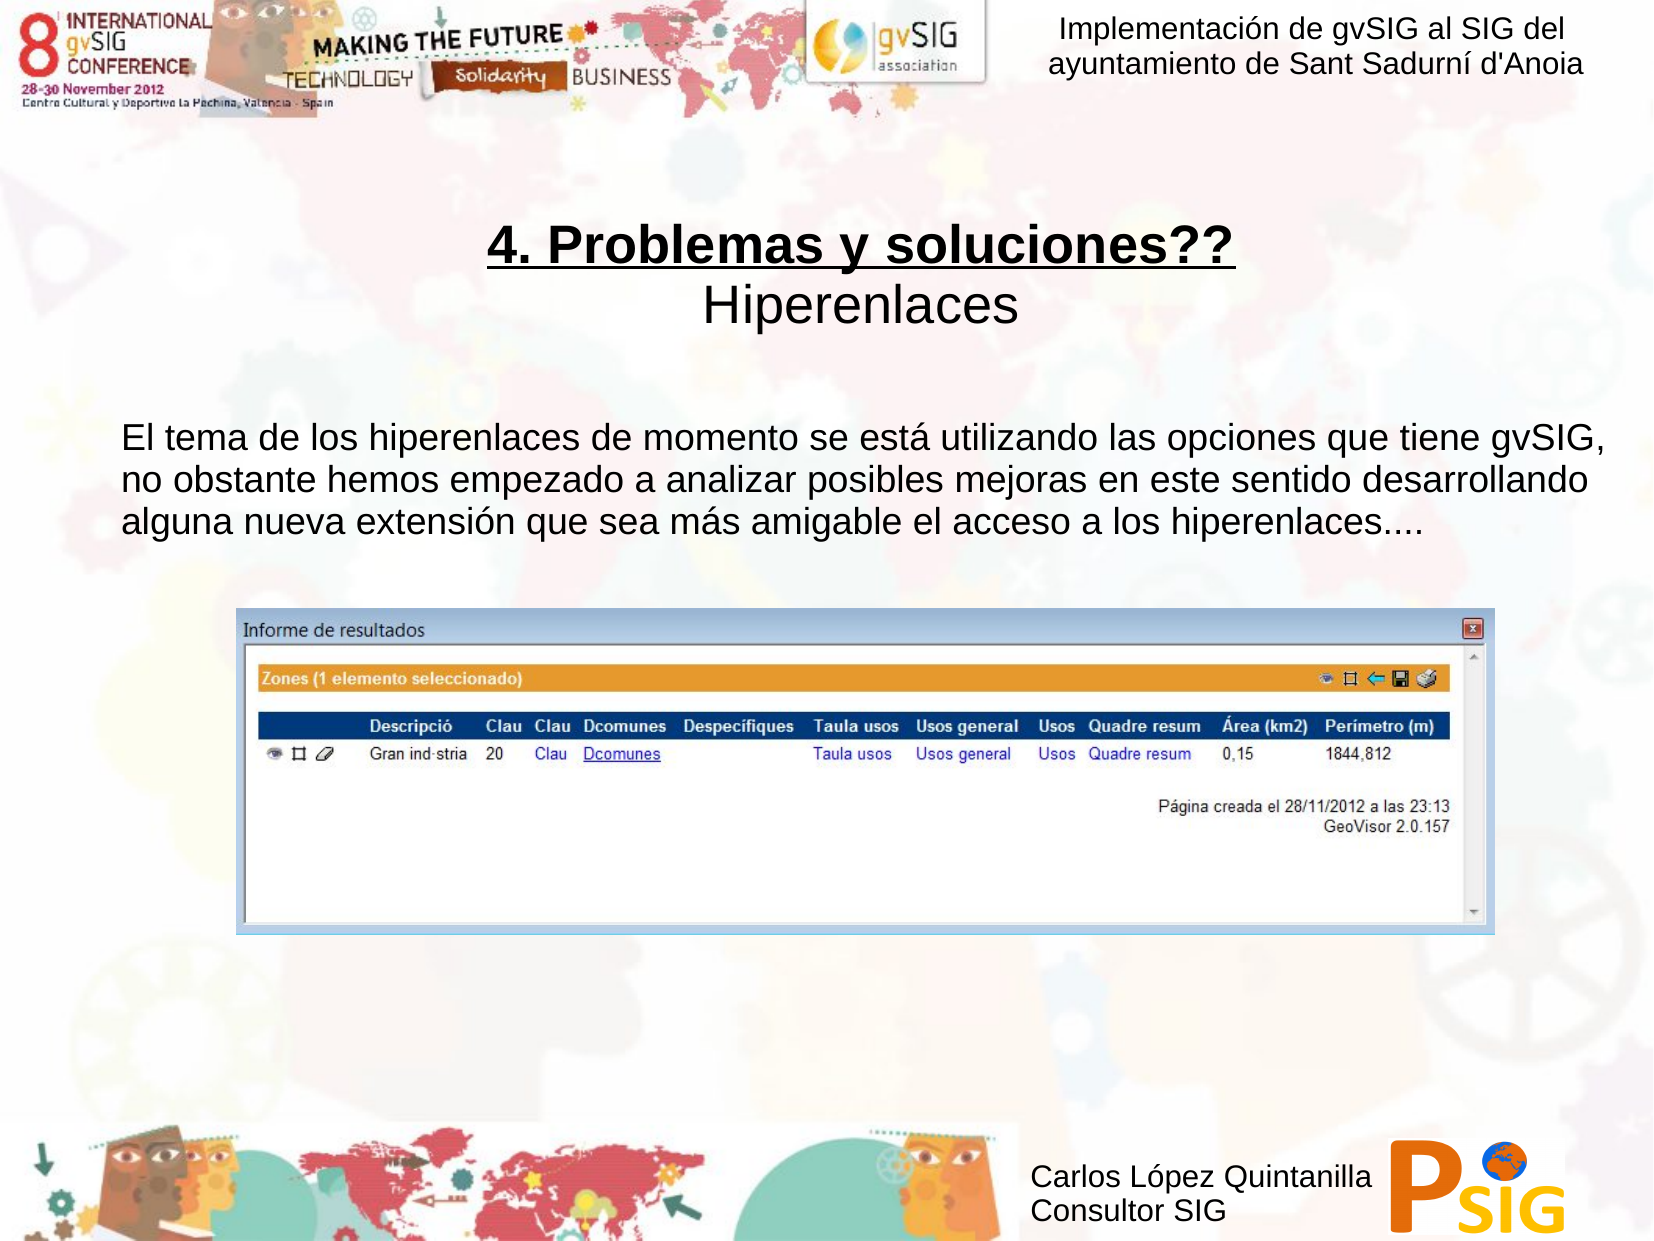

4. Problemas y soluciones??
Hiperenlaces
El tema de los hiperenlaces de momento se está utilizando las opciones que tiene gvSIG,
no obstante hemos empezado a analizar posibles mejoras en este sentido desarrollando
alguna nueva extensión que sea más amigable el acceso a los hiperenlaces....